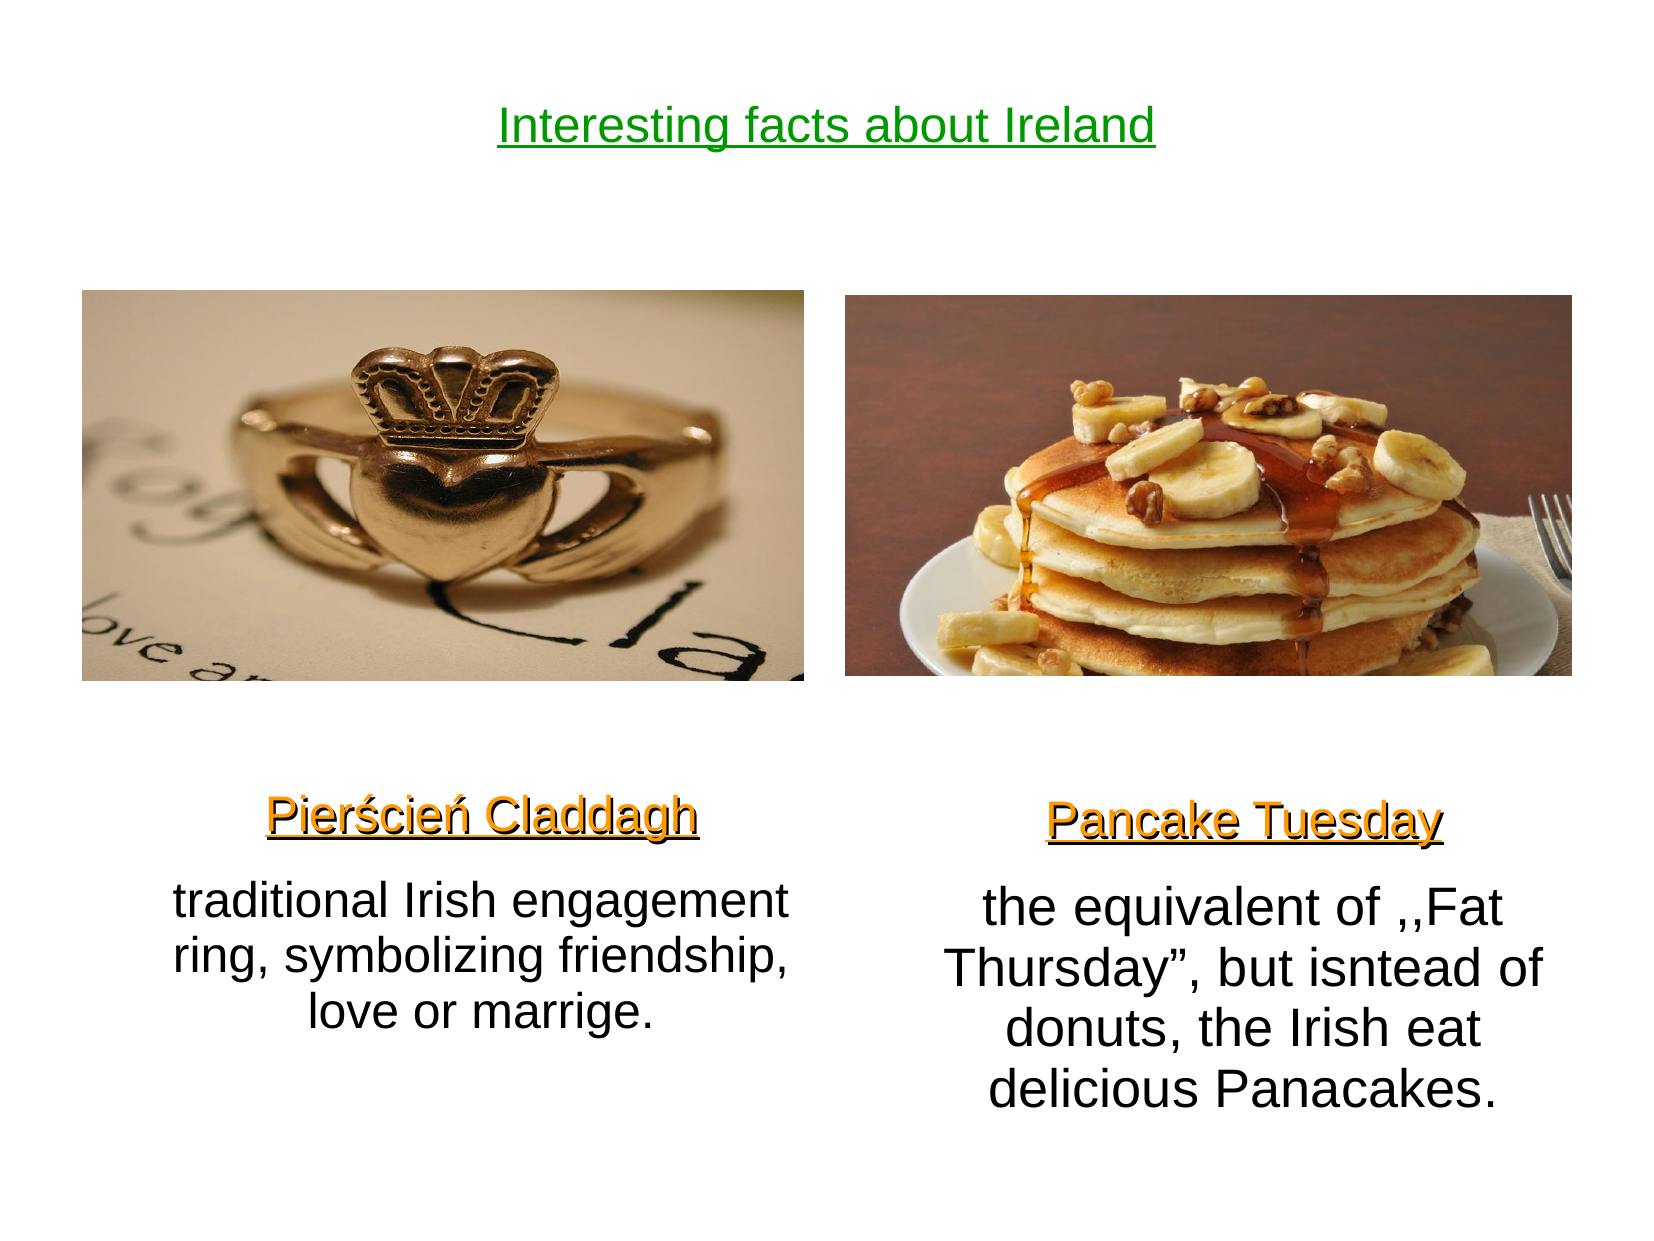

Interesting facts about Ireland
Pierścień Claddagh
traditional Irish engagement ring, symbolizing friendship, love or marrige.
# Pancake Tuesday
the equivalent of ,,Fat Thursday”, but isntead of donuts, the Irish eat delicious Panacakes.